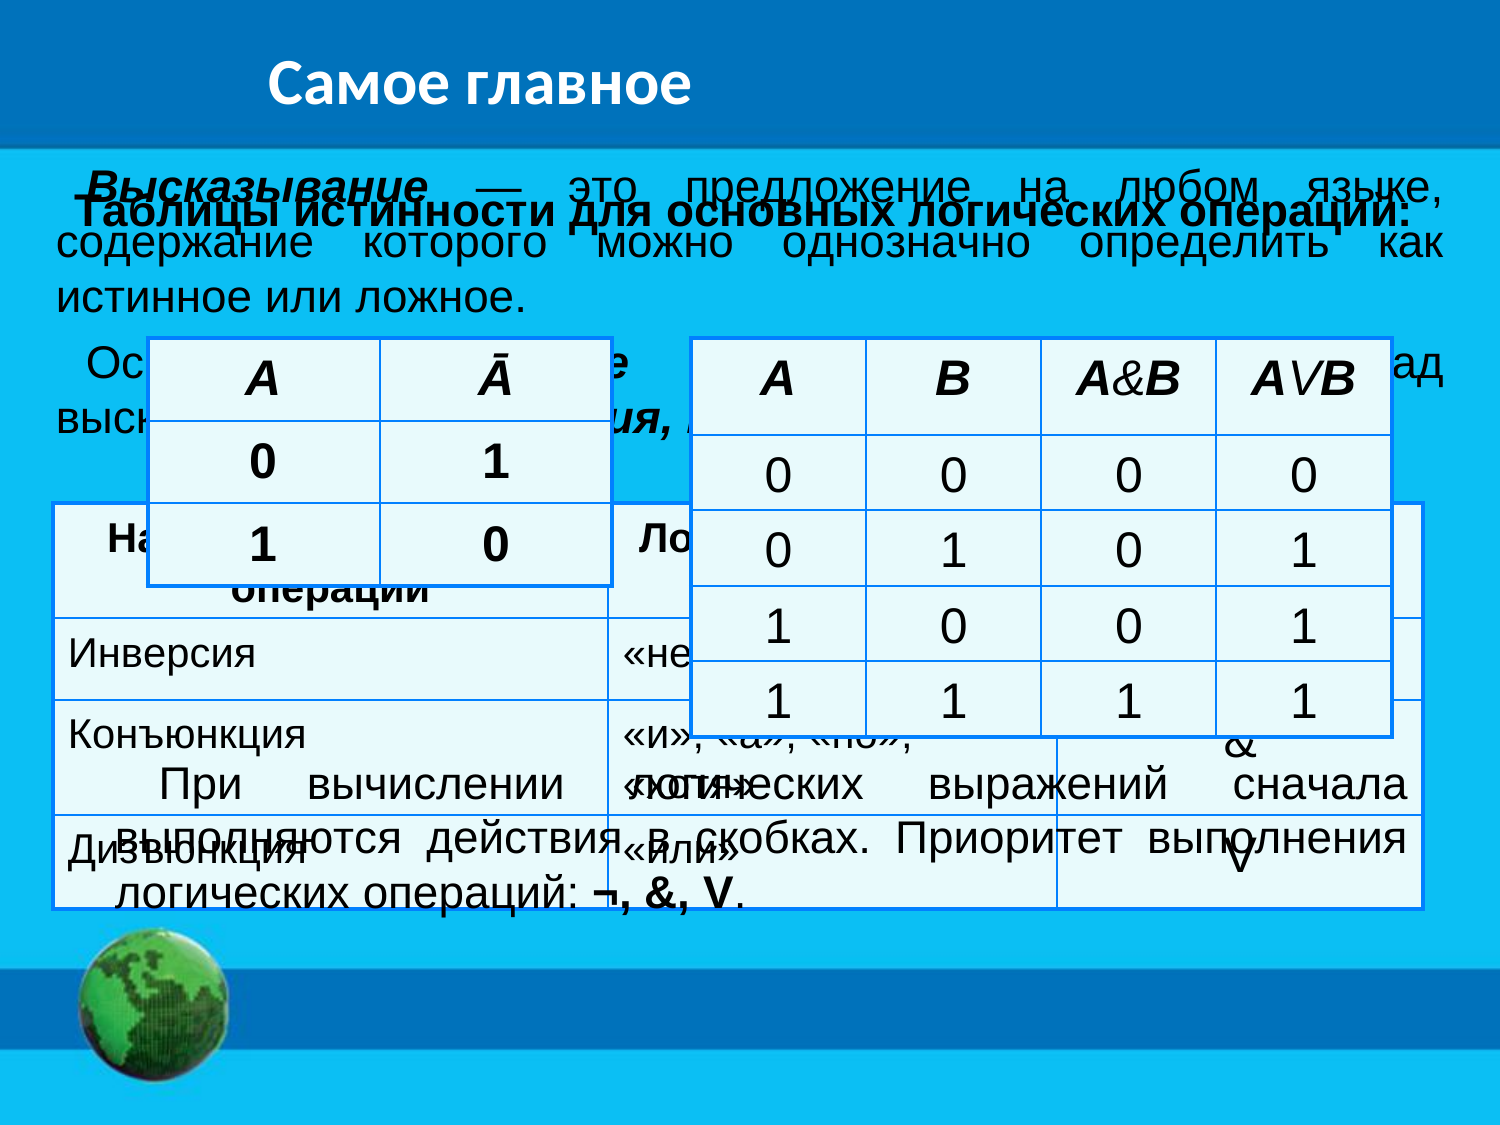

Самое главное
Высказывание — это предложение на любом языке, содержание которого можно однозначно определить как истинное или ложное.
Основные логические операции, определённые над высказываниями: инверсия, конъюнкция, дизъюнкция.
Таблицы истинности для основных логических операций:
| А | Ā |
| --- | --- |
| 0 | 1 |
| 1 | 0 |
| A | B | A&B | AVB |
| --- | --- | --- | --- |
| 0 | 0 | 0 | 0 |
| 0 | 1 | 0 | 1 |
| 1 | 0 | 0 | 1 |
| 1 | 1 | 1 | 1 |
| Название логической операции | Логическая связка | Обозначение |
| --- | --- | --- |
| Инверсия | «не, «неверно, что» | ¬, ─ |
| Конъюнкция | «и», «а», «но», «хотя» | & |
| Дизъюнкция | «или» | V |
При вычислении логических выражений сначала выполняются действия в скобках. Приоритет выполнения логических операций: ¬, &, V.